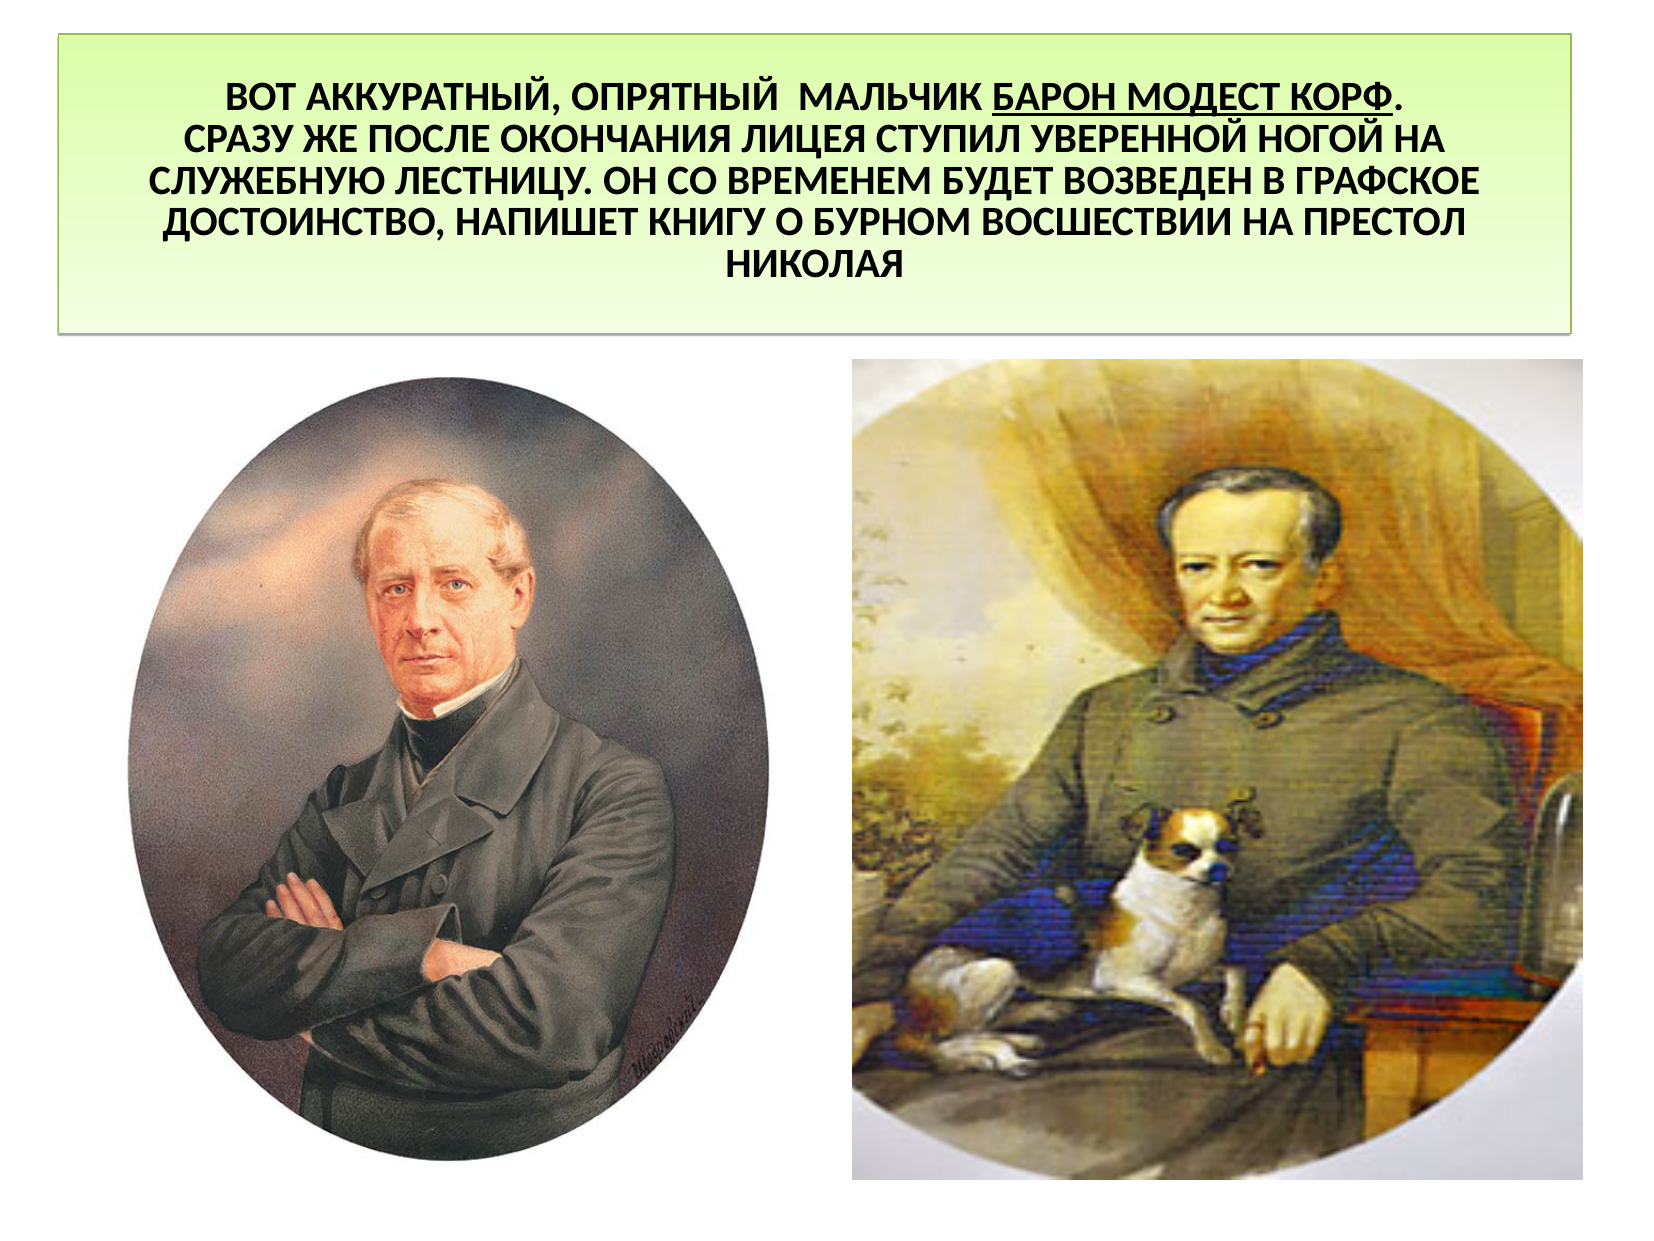

# ВОТ АККУРАТНЫЙ, ОПРЯТНЫЙ МАЛЬЧИК БАРОН МОДЕСТ КОРФ. СРАЗУ ЖЕ ПОСЛЕ ОКОНЧАНИЯ ЛИЦЕЯ СТУПИЛ УВЕРЕННОЙ НОГОЙ НА СЛУЖЕБНУЮ ЛЕСТНИЦУ. ОН СО ВРЕМЕНЕМ БУДЕТ ВОЗВЕДЕН В ГРАФСКОЕ ДОСТОИНСТВО, НАПИШЕТ КНИГУ О БУРНОМ ВОСШЕСТВИИ НА ПРЕСТОЛ НИКОЛАЯ